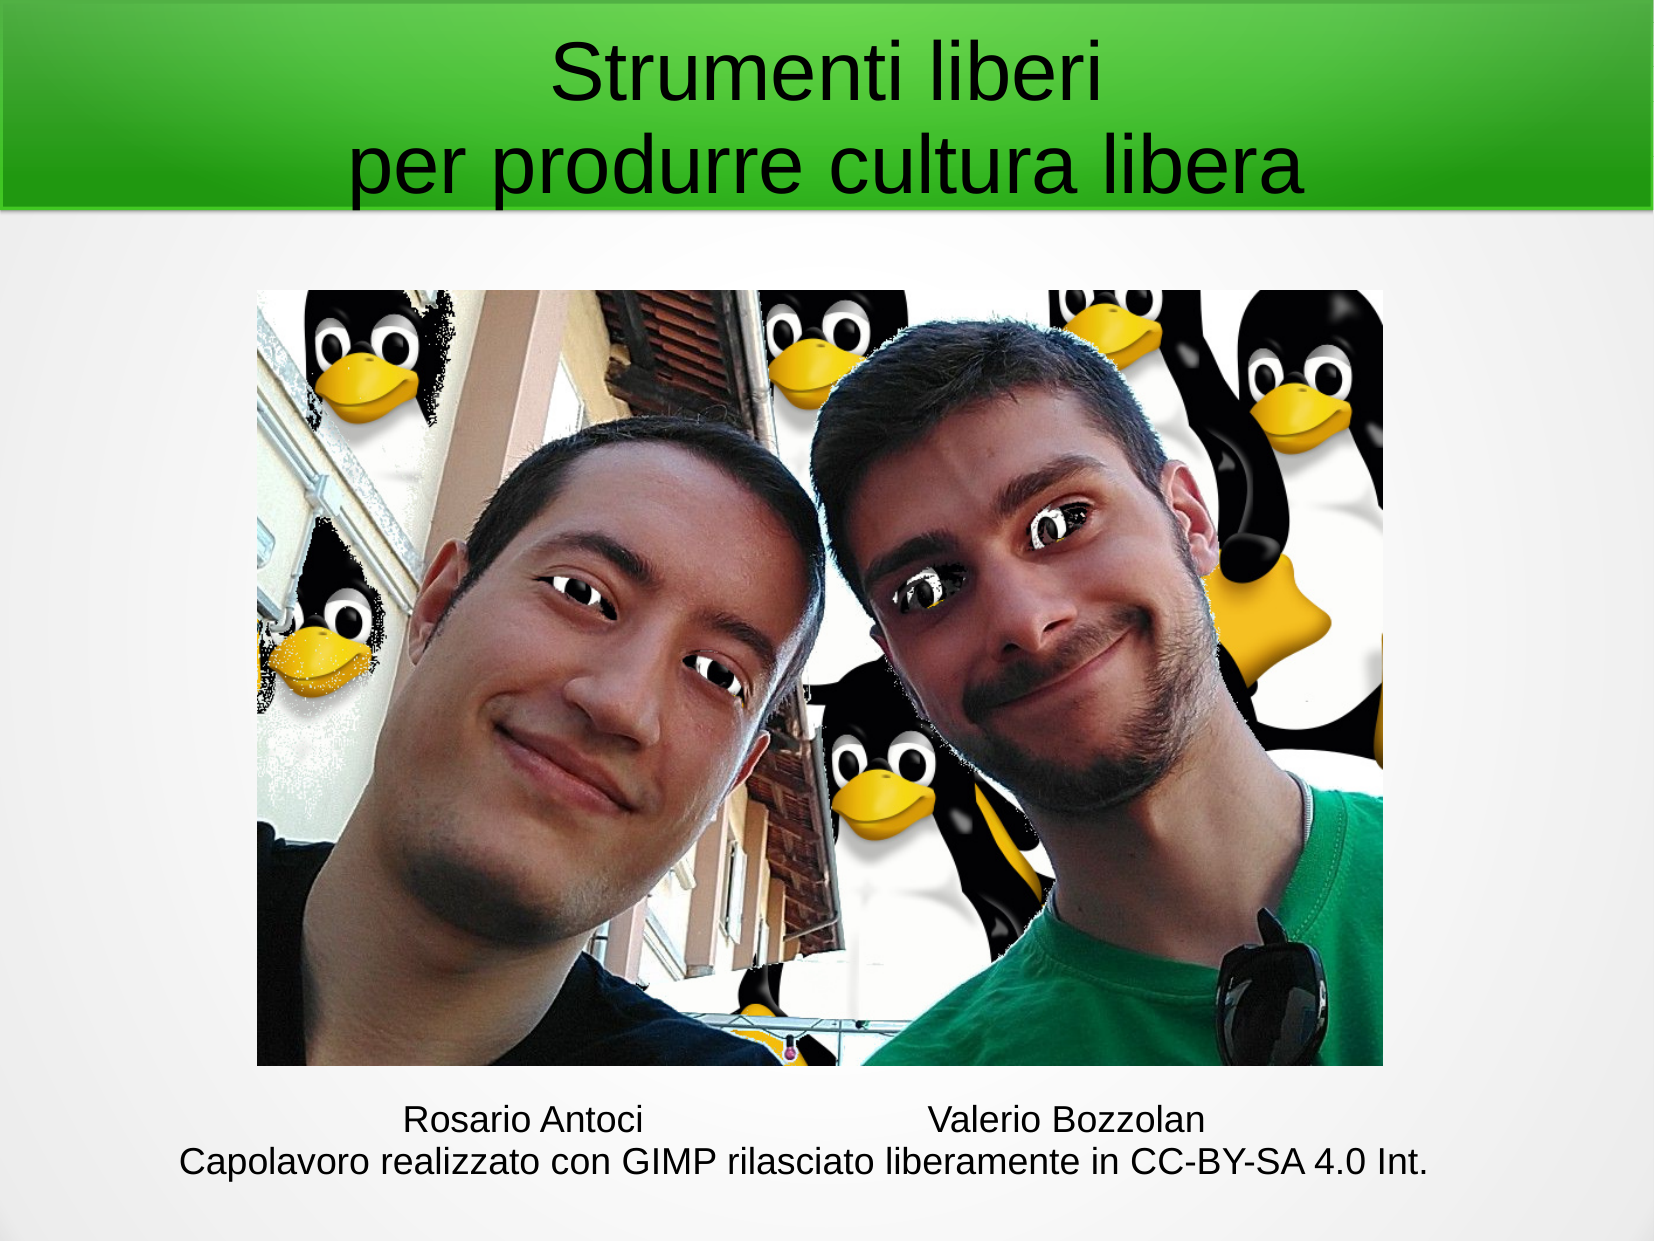

# Strumenti liberi per produrre cultura libera
Rosario Antoci				Valerio Bozzolan
Capolavoro realizzato con GIMP rilasciato liberamente in CC-BY-SA 4.0 Int.